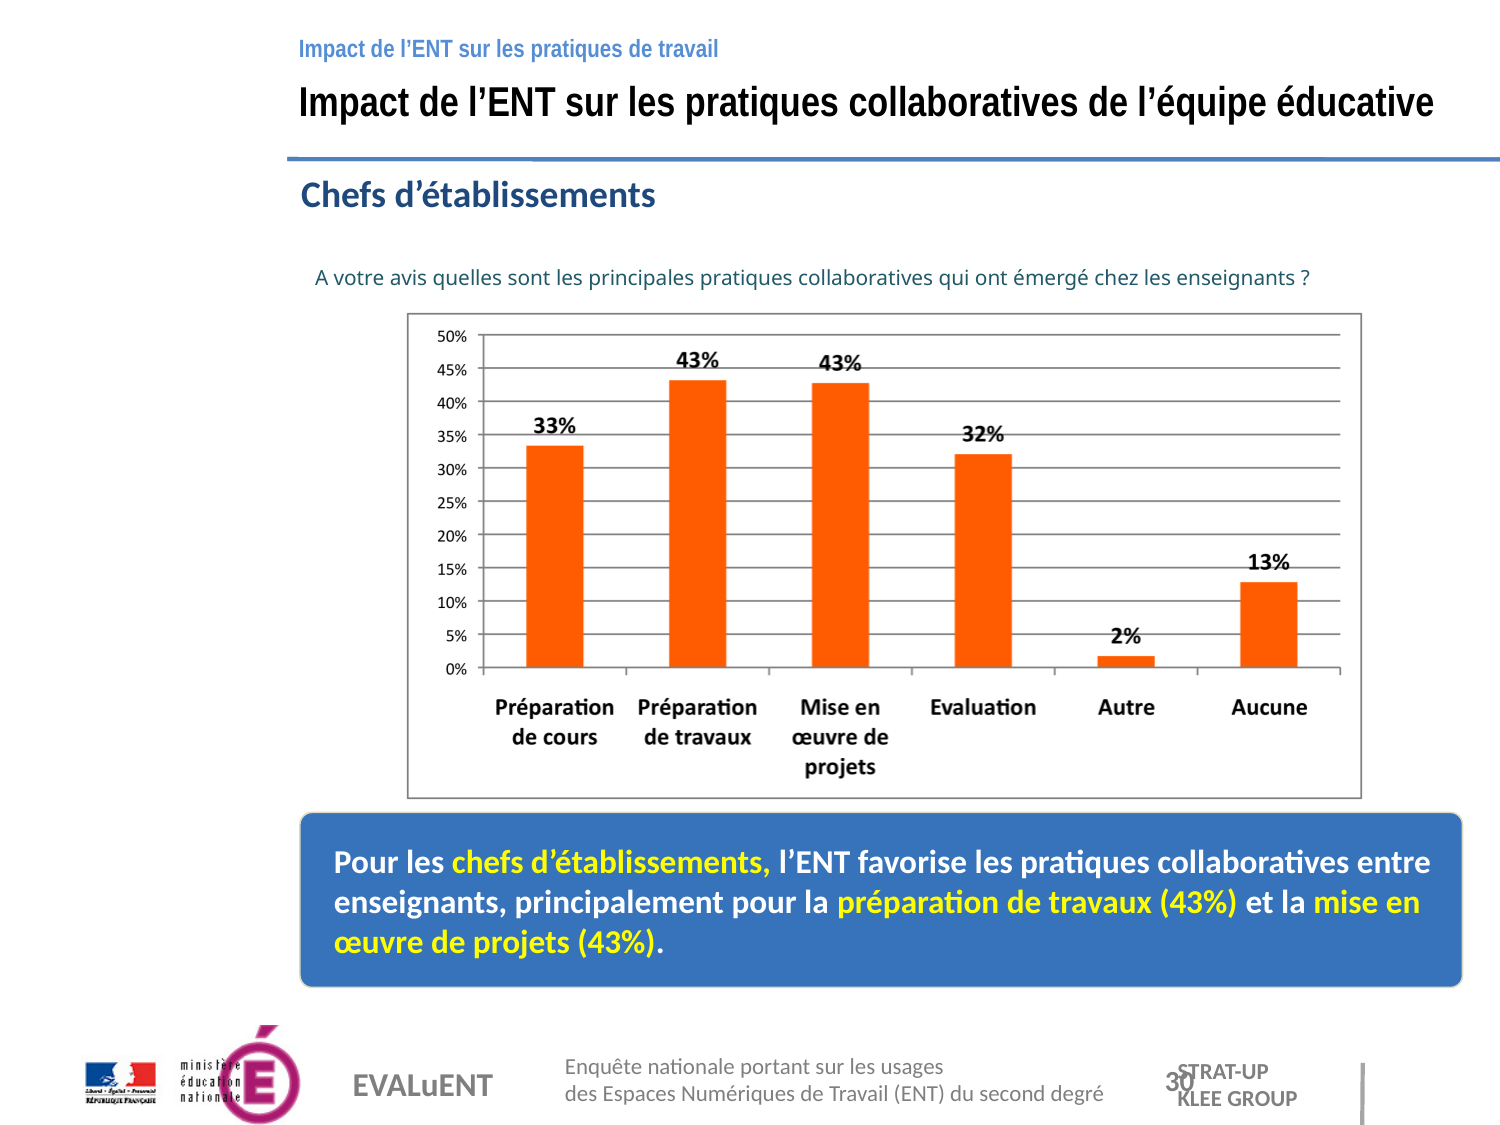

Impact de l’ENT sur les pratiques de travail
Impact de l’ENT sur les pratiques collaboratives de l’équipe éducative
Chefs d’établissements
A votre avis quelles sont les principales pratiques collaboratives qui ont émergé chez les enseignants ?
Pour les chefs d’établissements, l’ENT favorise les pratiques collaboratives entre enseignants, principalement pour la préparation de travaux (43%) et la mise en œuvre de projets (43%).